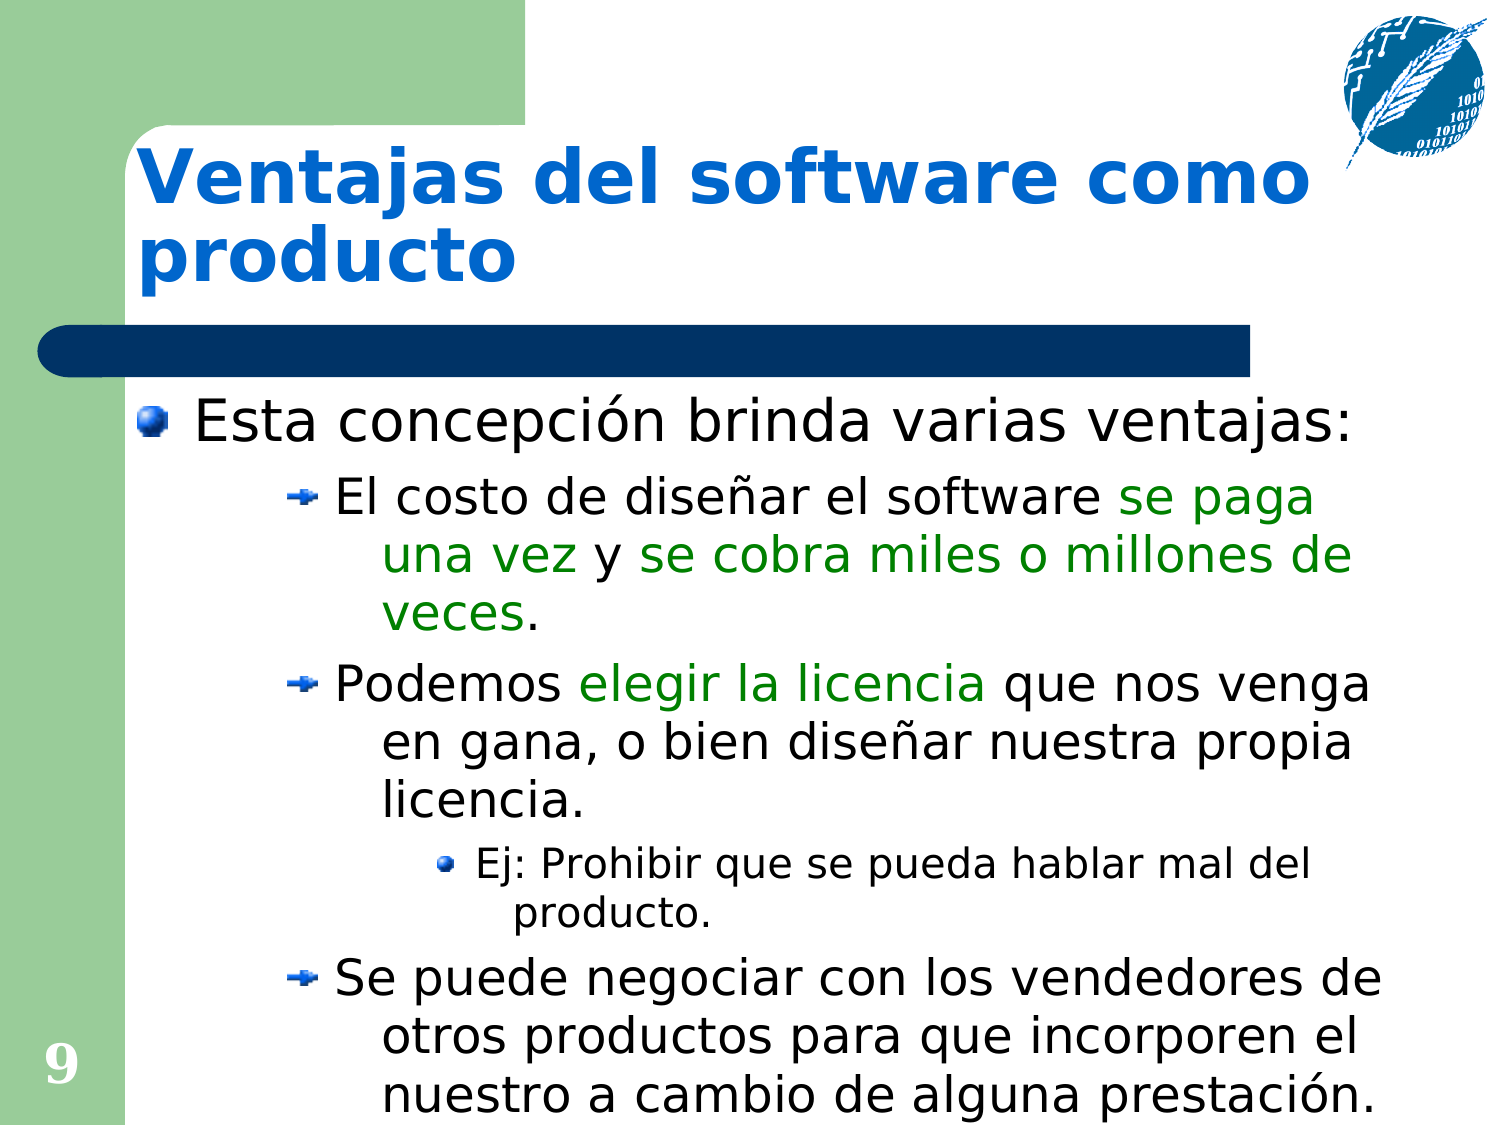

# Ventajas del software como producto
Esta concepción brinda varias ventajas:
El costo de diseñar el software se paga una vez y se cobra miles o millones de veces.
Podemos elegir la licencia que nos venga en gana, o bien diseñar nuestra propia licencia.
Ej: Prohibir que se pueda hablar mal del producto.
Se puede negociar con los vendedores de otros productos para que incorporen el nuestro a cambio de alguna prestación.
Ej: Firefox integrando a Google en el search box.
Ej: Dell instalando Windows en sus computadoras.
9